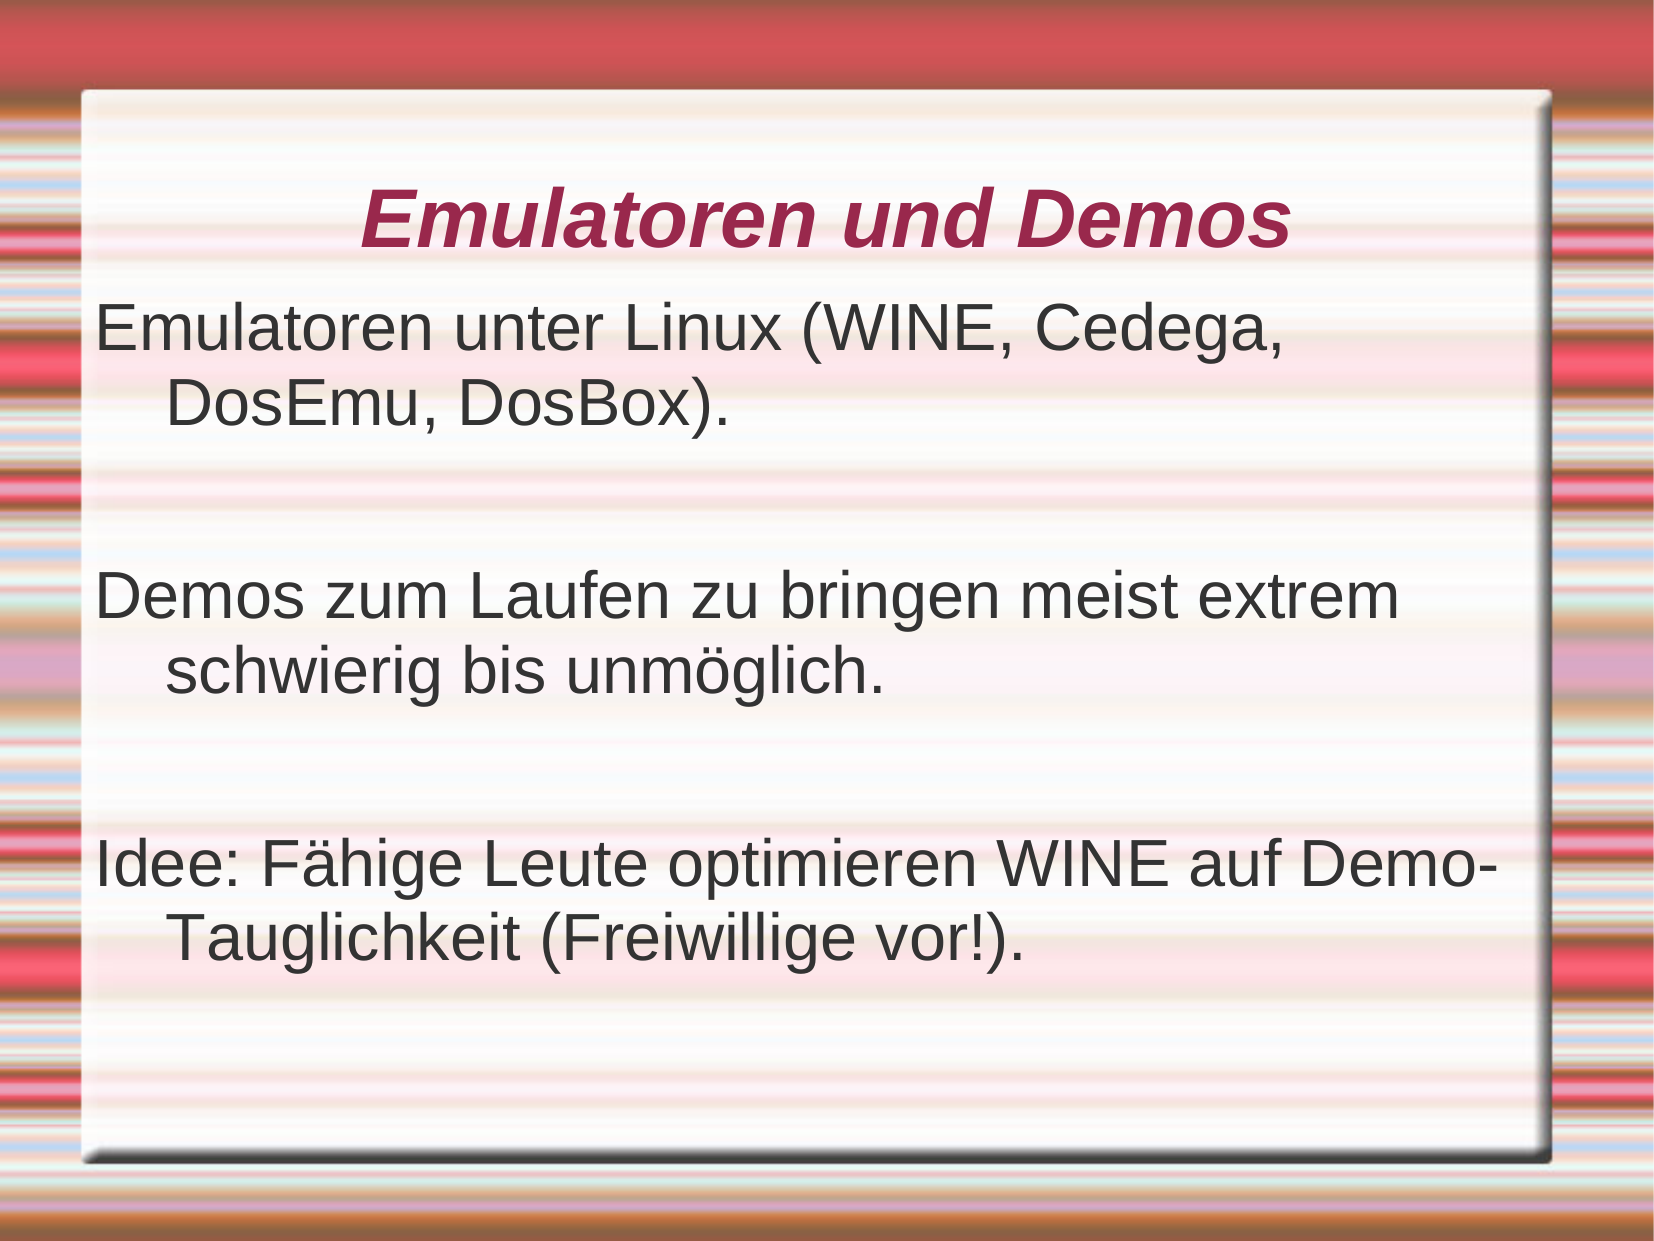

# Emulatoren und Demos
Emulatoren unter Linux (WINE, Cedega, DosEmu, DosBox).
Demos zum Laufen zu bringen meist extrem schwierig bis unmöglich.
Idee: Fähige Leute optimieren WINE auf Demo-Tauglichkeit (Freiwillige vor!).